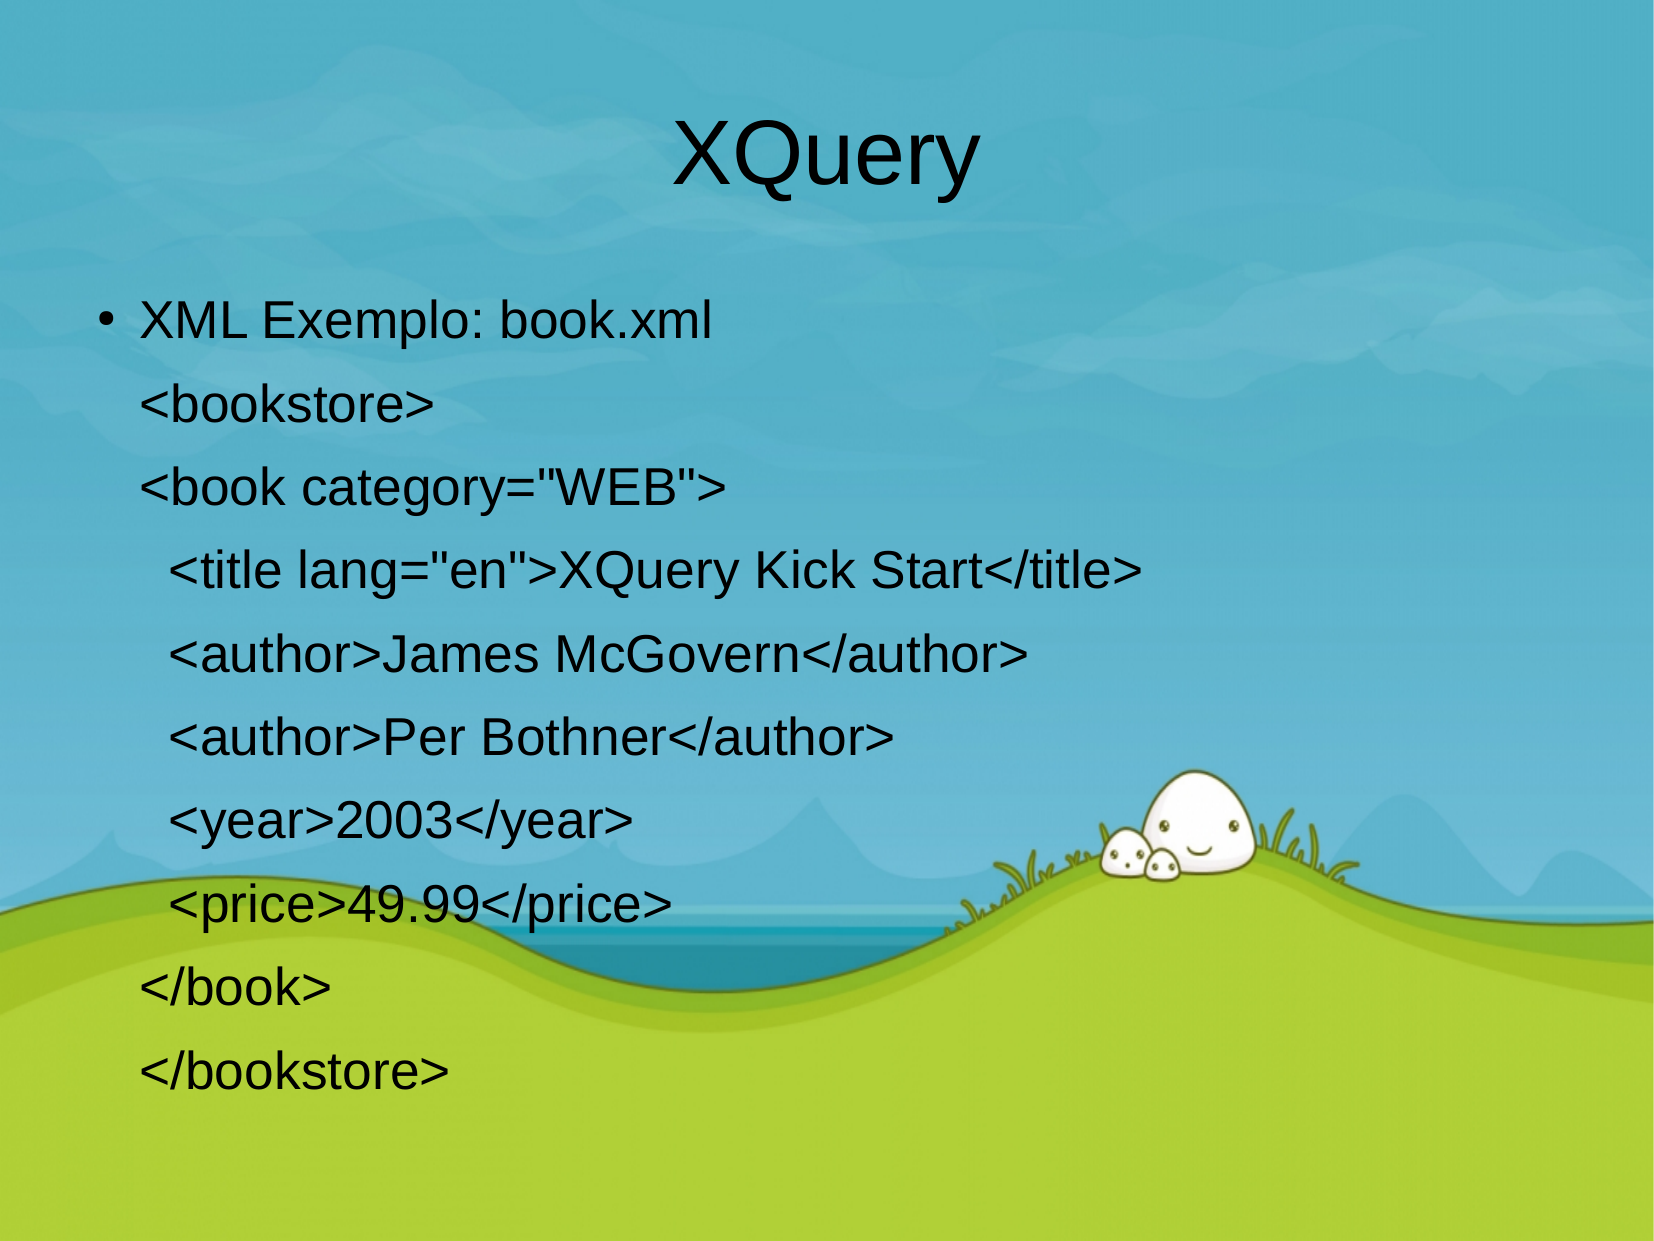

# XQuery
XML Exemplo: book.xml
<bookstore>
<book category="WEB">
 <title lang="en">XQuery Kick Start</title>
 <author>James McGovern</author>
 <author>Per Bothner</author>
 <year>2003</year>
 <price>49.99</price>
</book>
</bookstore>